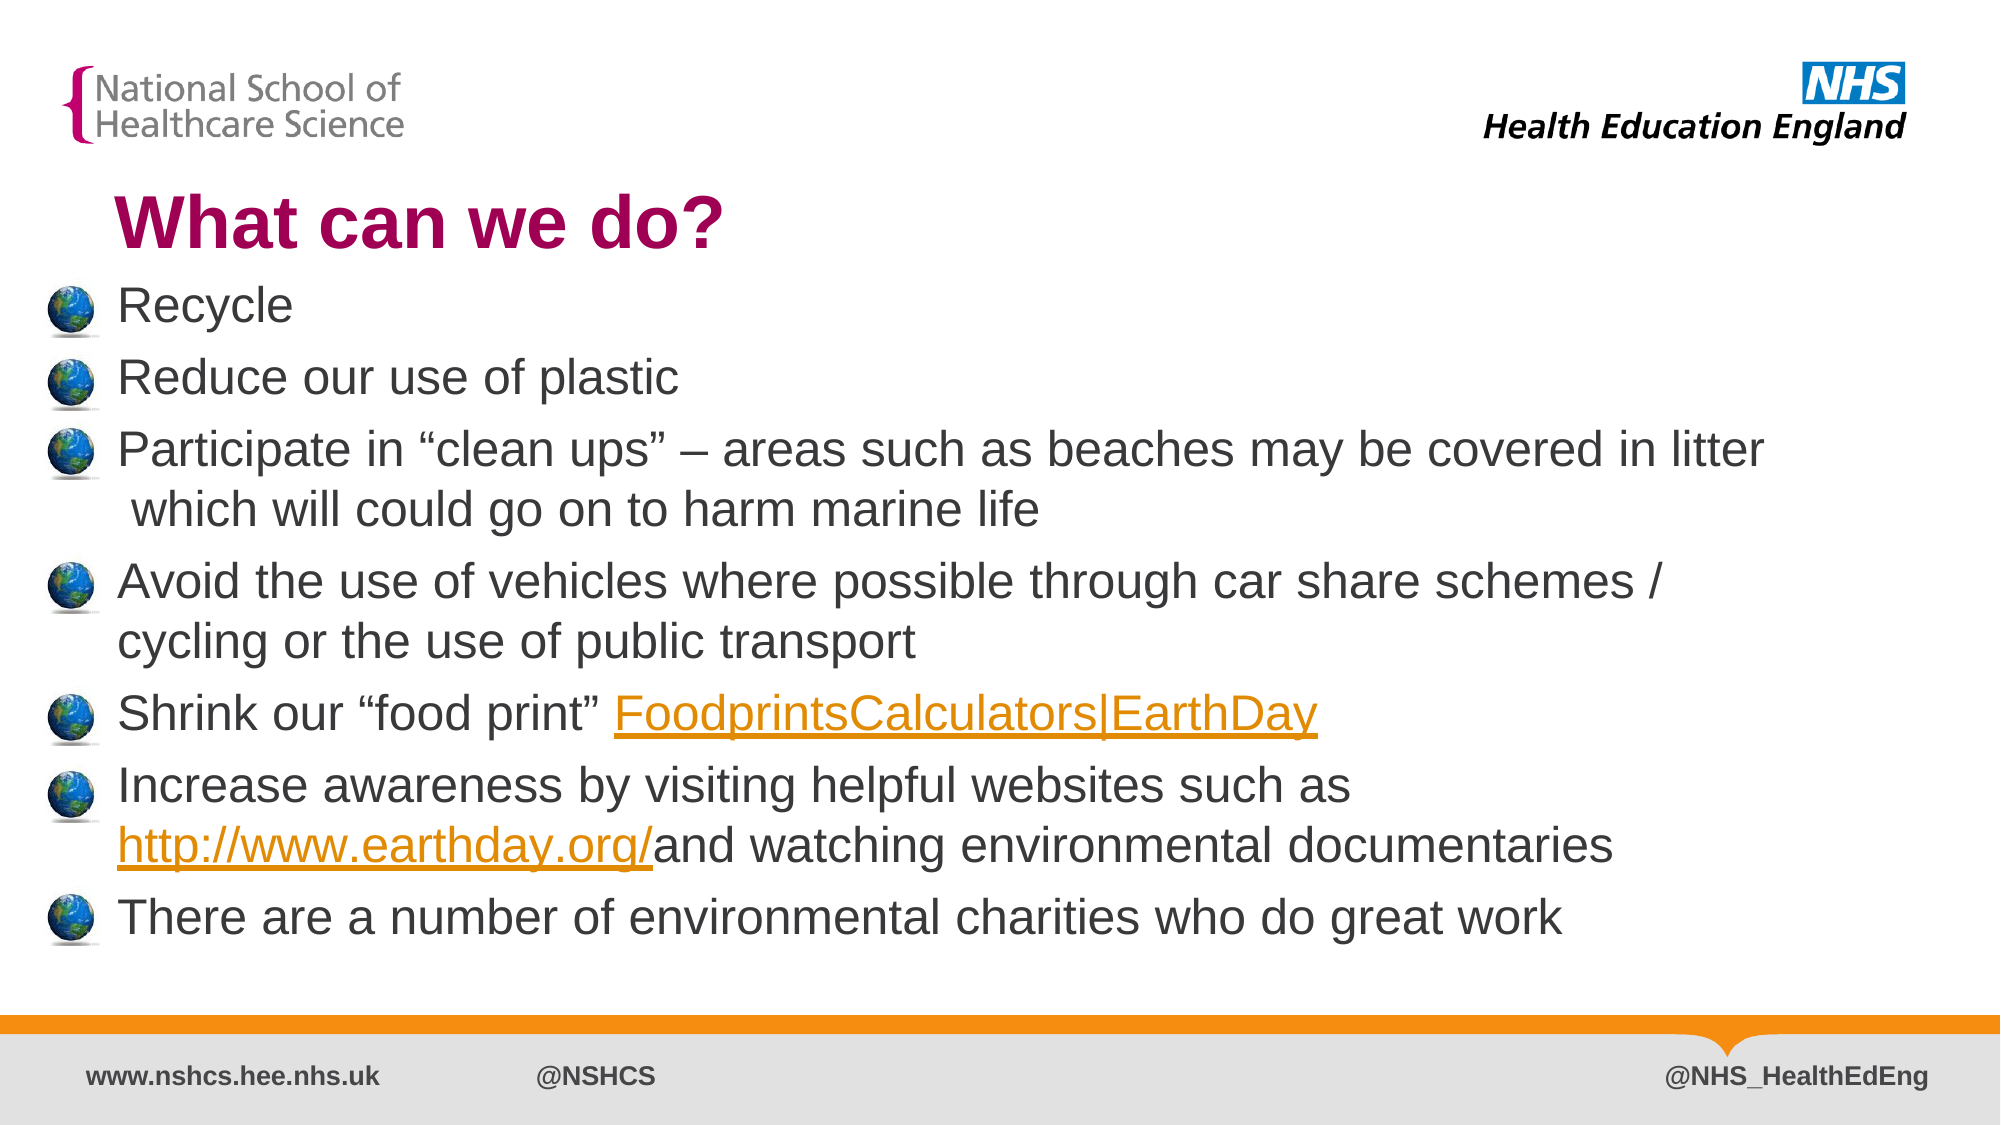

# What can we do?
Recycle
Reduce our use of plastic
Participate in “clean ups” – areas such as beaches may be covered in litter which will could go on to harm marine life
Avoid the use of vehicles where possible through car share schemes /
cycling or the use of public transport
Shrink our “food print” FoodprintsCalculators|EarthDay Increase awareness by visiting helpful websites such as
http://www.earthday.org/and watching environmental documentaries
There are a number of environmental charities who do great work
www.nshcs.hee.nhs.uk
@NSHCS
@NHS_HealthEdEng